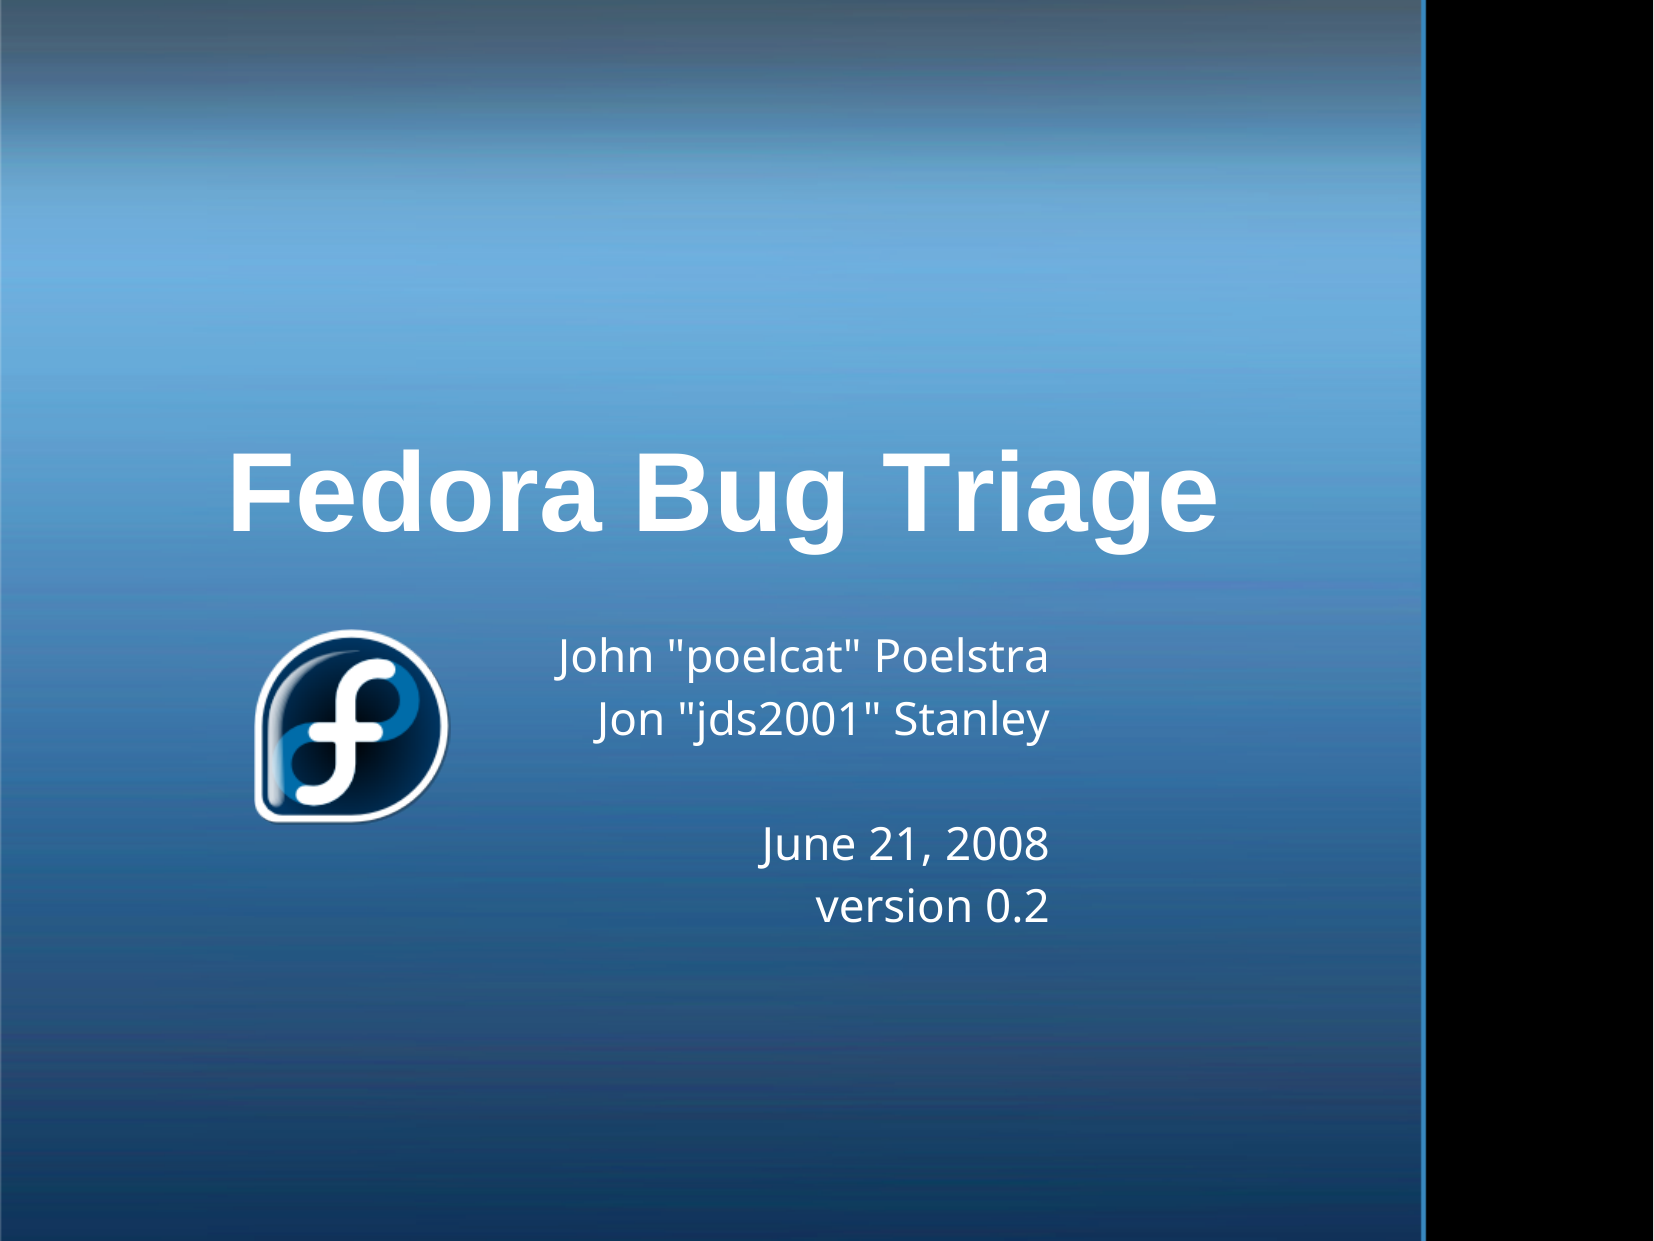

# Fedora Bug Triage
John "poelcat" Poelstra
Jon "jds2001" Stanley
June 21, 2008
version 0.2